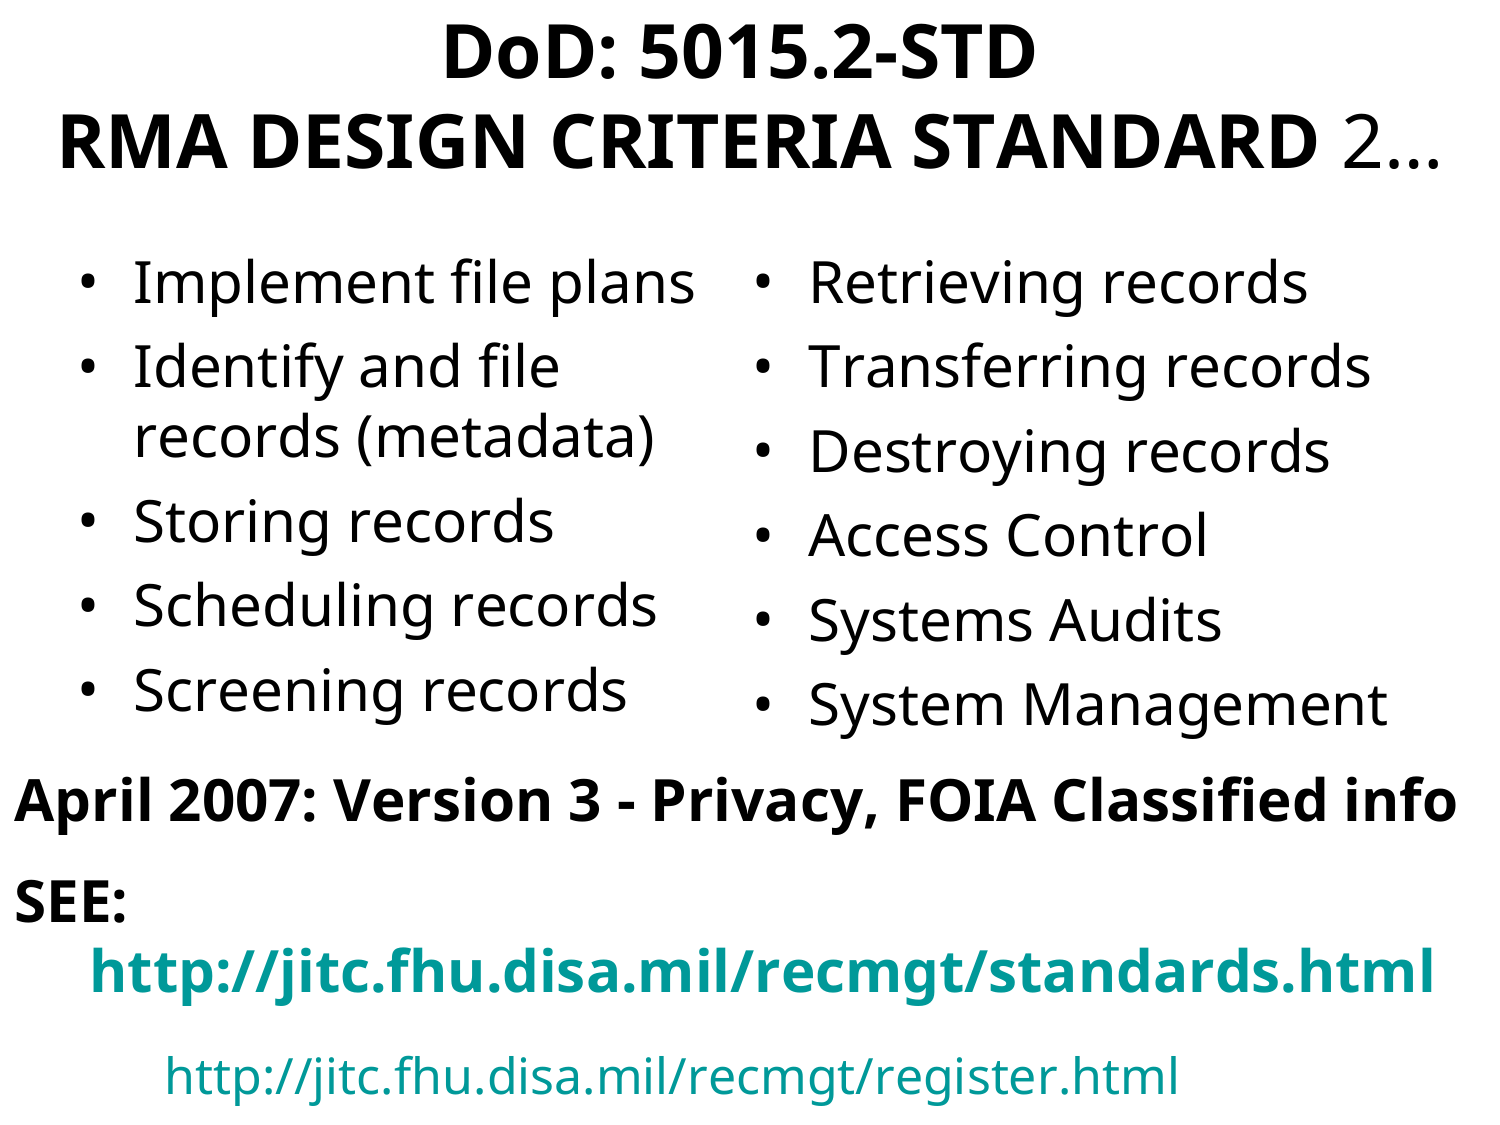

# DoD: 5015.2-STD RMA DESIGN CRITERIA STANDARD 2…
Implement file plans
Identify and file records (metadata)
Storing records
Scheduling records
Screening records
Retrieving records
Transferring records
Destroying records
Access Control
Systems Audits
System Management
April 2007: Version 3 - Privacy, FOIA Classified info
SEE:	http://jitc.fhu.disa.mil/recmgt/standards.html
http://jitc.fhu.disa.mil/recmgt/register.html
http://toolkit.archives.gov/